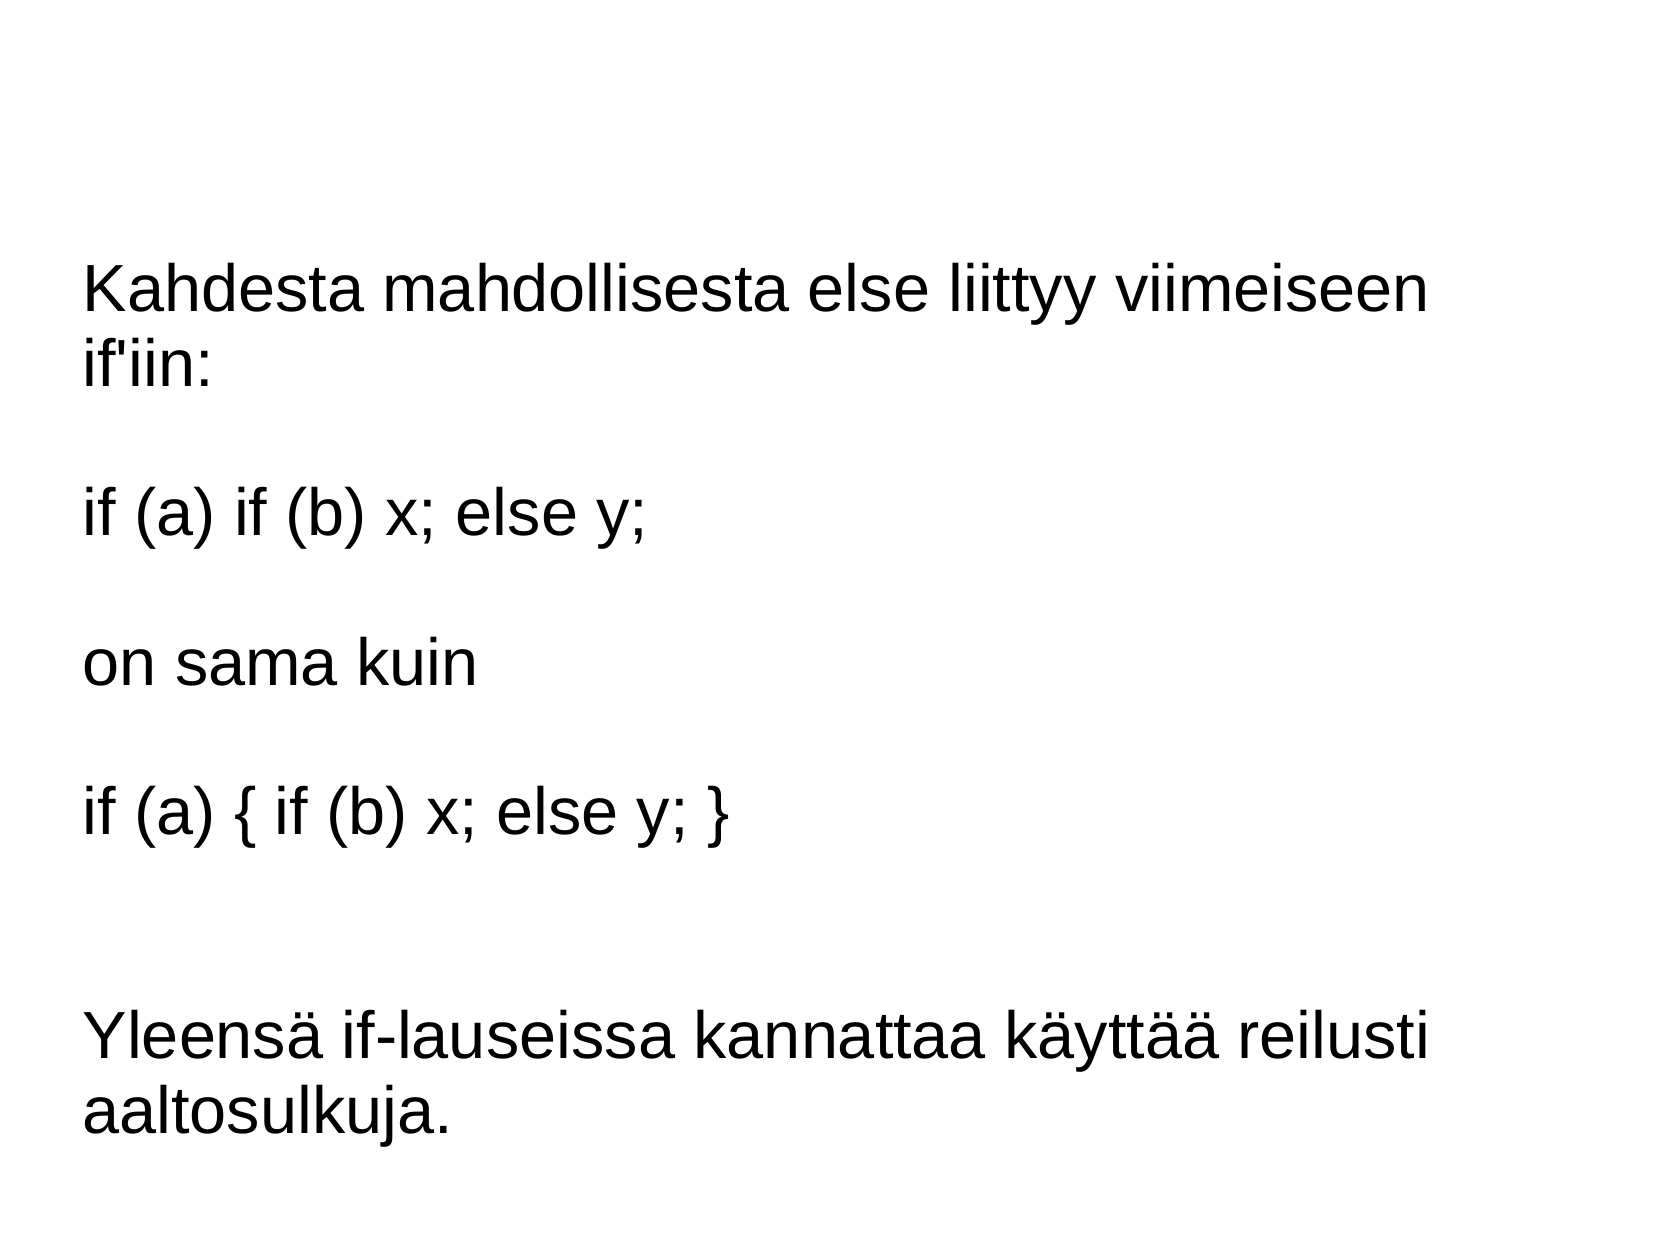

Kahdesta mahdollisesta else liittyy viimeiseen if'iin:
if (a) if (b) x; else y;
on sama kuin
if (a) { if (b) x; else y; }
Yleensä if-lauseissa kannattaa käyttää reilusti aaltosulkuja.